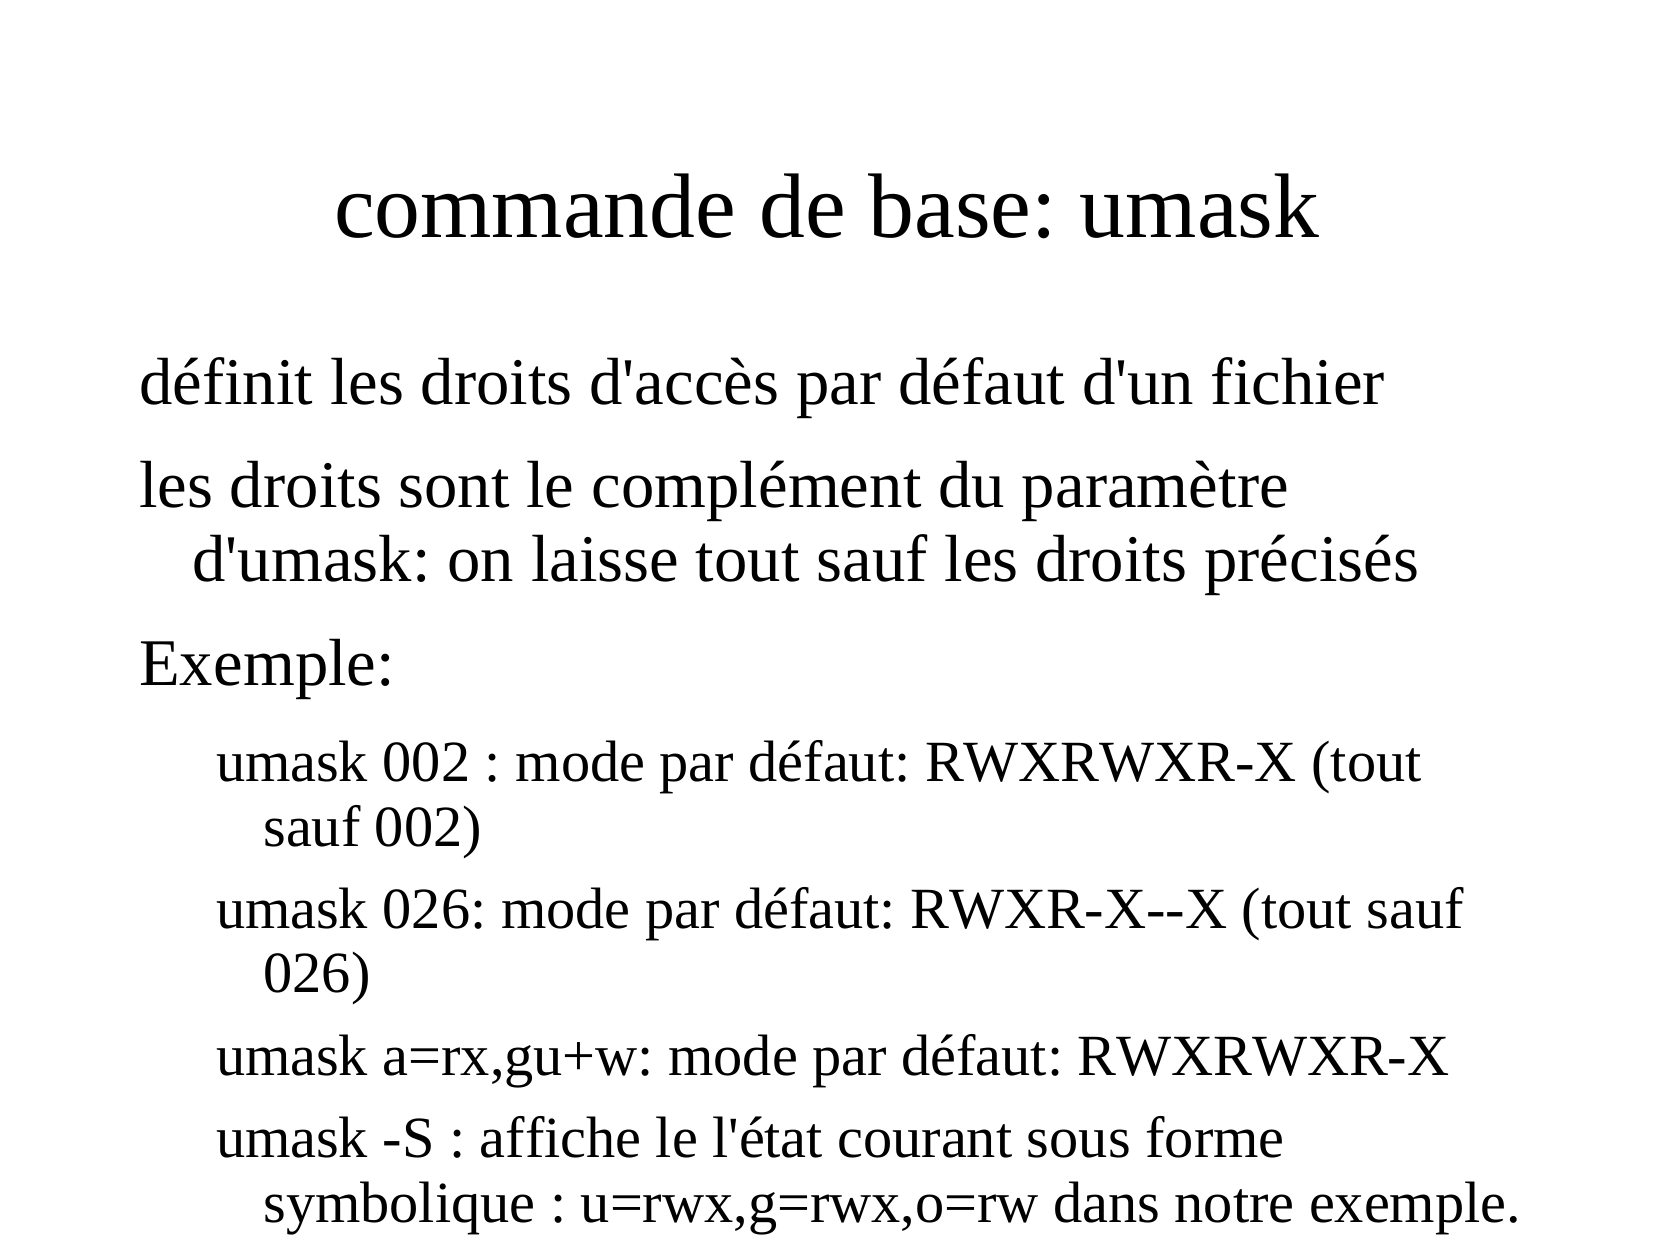

# commande de base: umask
définit les droits d'accès par défaut d'un fichier
les droits sont le complément du paramètre d'umask: on laisse tout sauf les droits précisés
Exemple:
umask 002 : mode par défaut: RWXRWXR-X (tout sauf 002)
umask 026: mode par défaut: RWXR-X--X (tout sauf 026)
umask a=rx,gu+w: mode par défaut: RWXRWXR-X
umask -S : affiche le l'état courant sous forme symbolique : u=rwx,g=rwx,o=rw dans notre exemple.